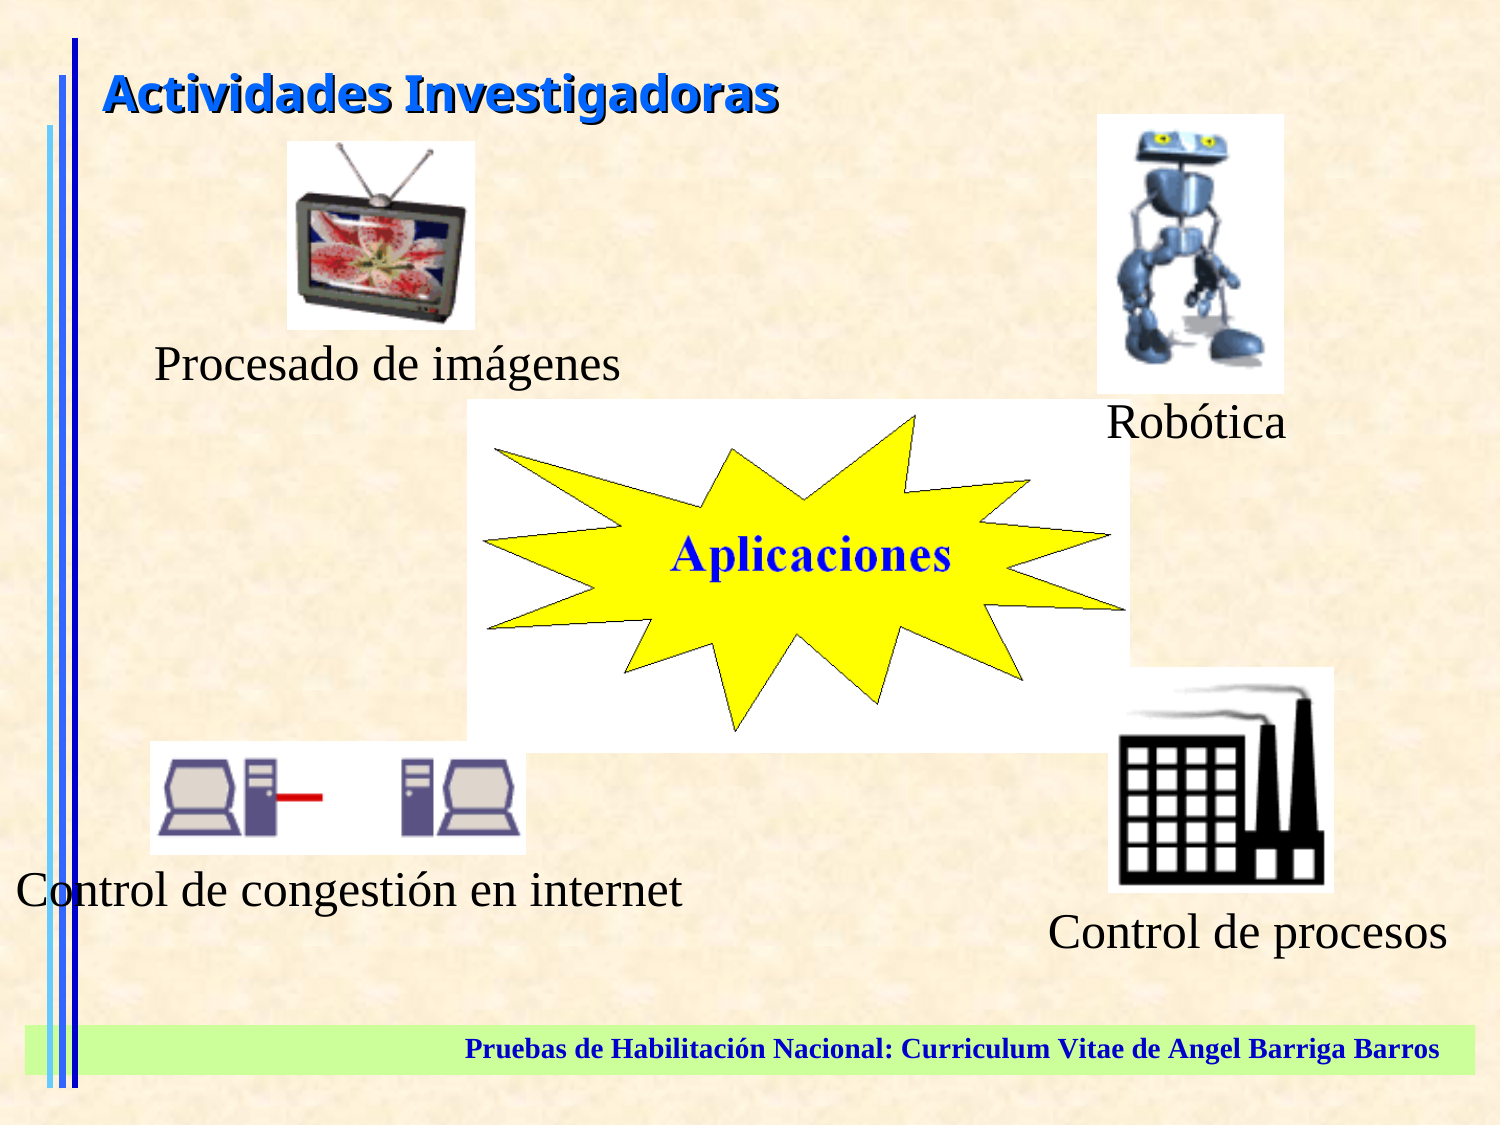

Actividades Investigadoras
Robótica
Procesado de imágenes
Control de procesos
Control de congestión en internet